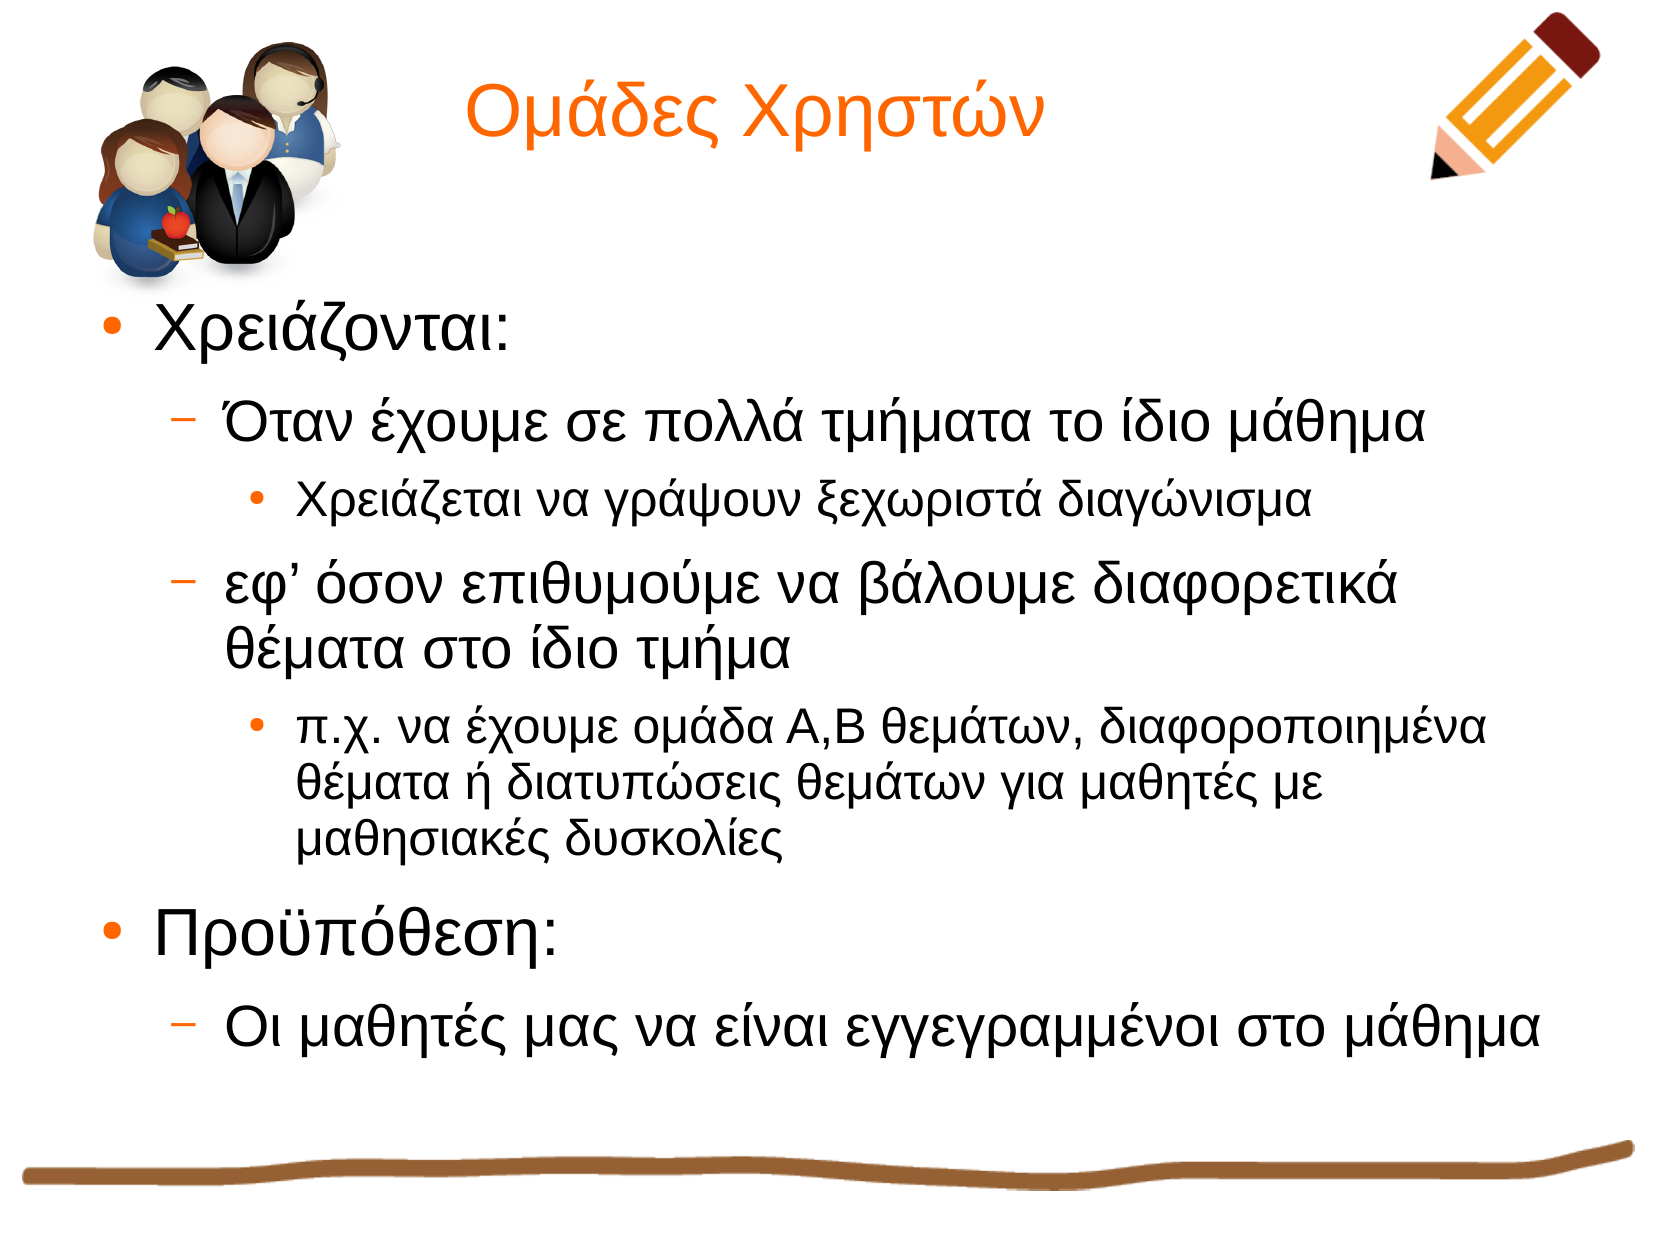

# Ομάδες Χρηστών
Χρειάζονται:
Όταν έχουμε σε πολλά τμήματα το ίδιο μάθημα
Χρειάζεται να γράψουν ξεχωριστά διαγώνισμα
εφ’ όσον επιθυμούμε να βάλουμε διαφορετικά θέματα στο ίδιο τμήμα
π.χ. να έχουμε ομάδα Α,Β θεμάτων, διαφοροποιημένα θέματα ή διατυπώσεις θεμάτων για μαθητές με μαθησιακές δυσκολίες
Προϋπόθεση:
Οι μαθητές μας να είναι εγγεγραμμένοι στο μάθημα